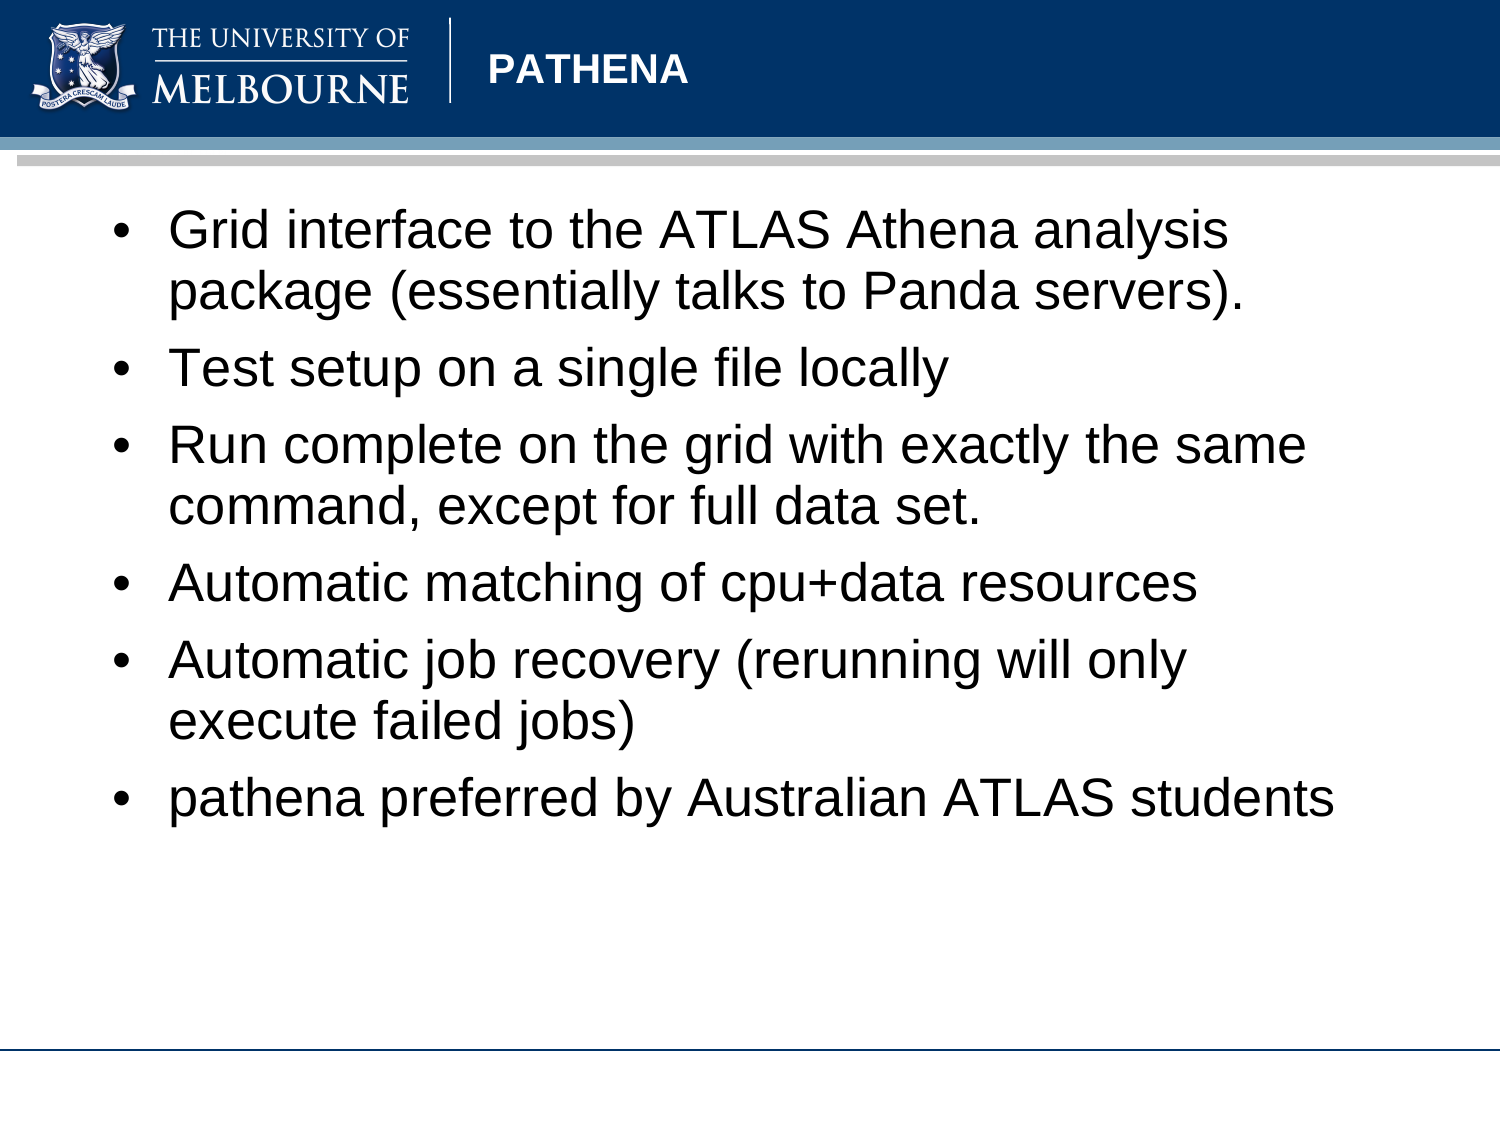

# PATHENA
Grid interface to the ATLAS Athena analysis package (essentially talks to Panda servers).
Test setup on a single file locally
Run complete on the grid with exactly the same command, except for full data set.
Automatic matching of cpu+data resources
Automatic job recovery (rerunning will only execute failed jobs)
pathena preferred by Australian ATLAS students